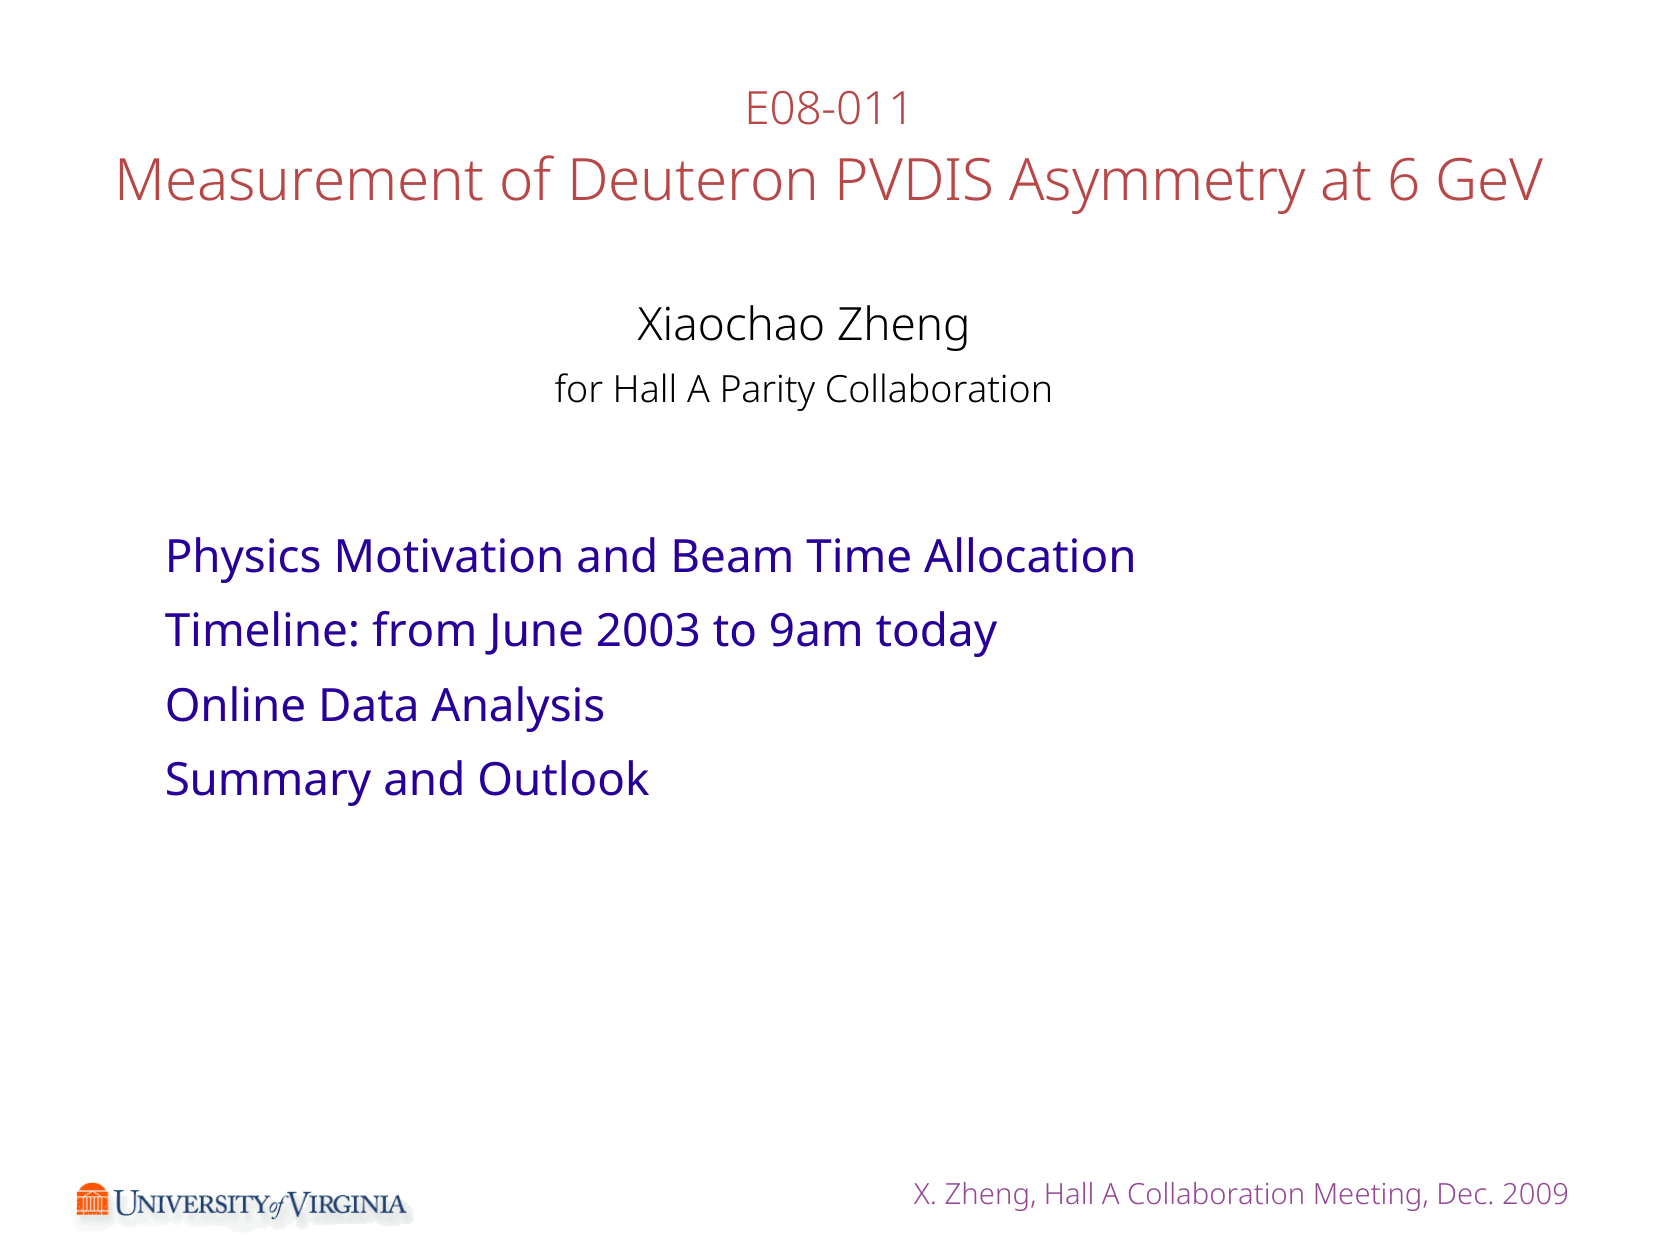

E08-011
Measurement of Deuteron PVDIS Asymmetry at 6 GeV
Xiaochao Zheng
for Hall A Parity Collaboration
Physics Motivation and Beam Time Allocation
Timeline: from June 2003 to 9am today
Online Data Analysis
Summary and Outlook